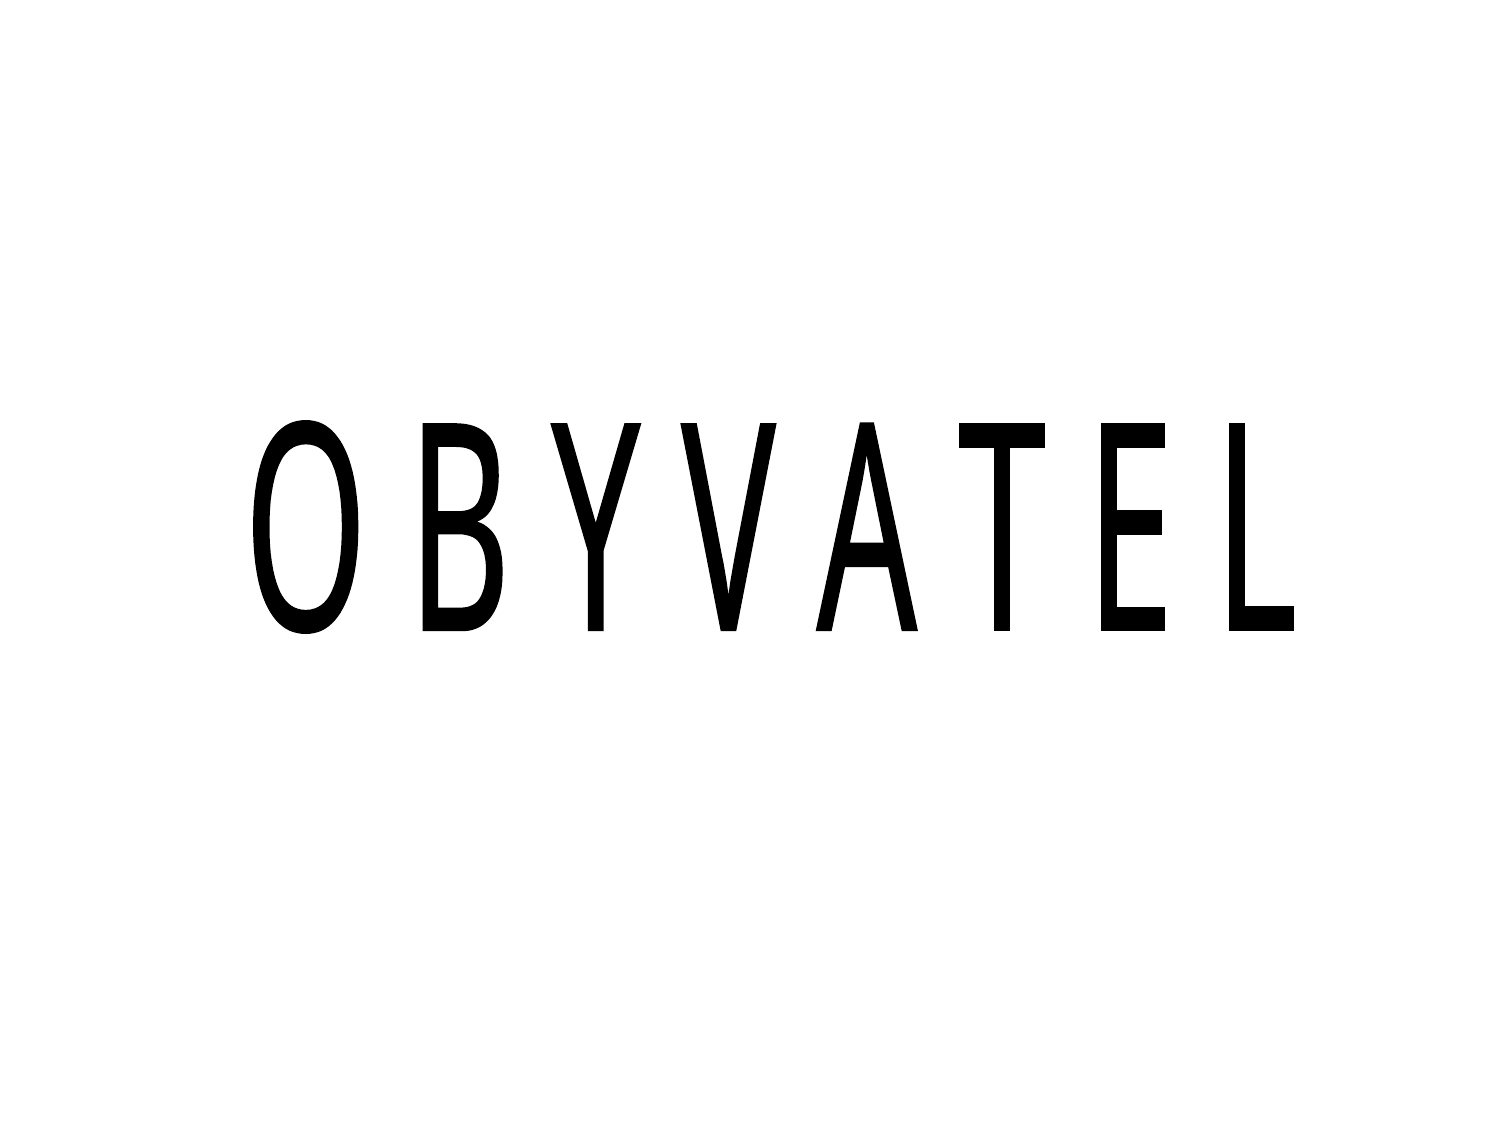

O B Y V A T E L